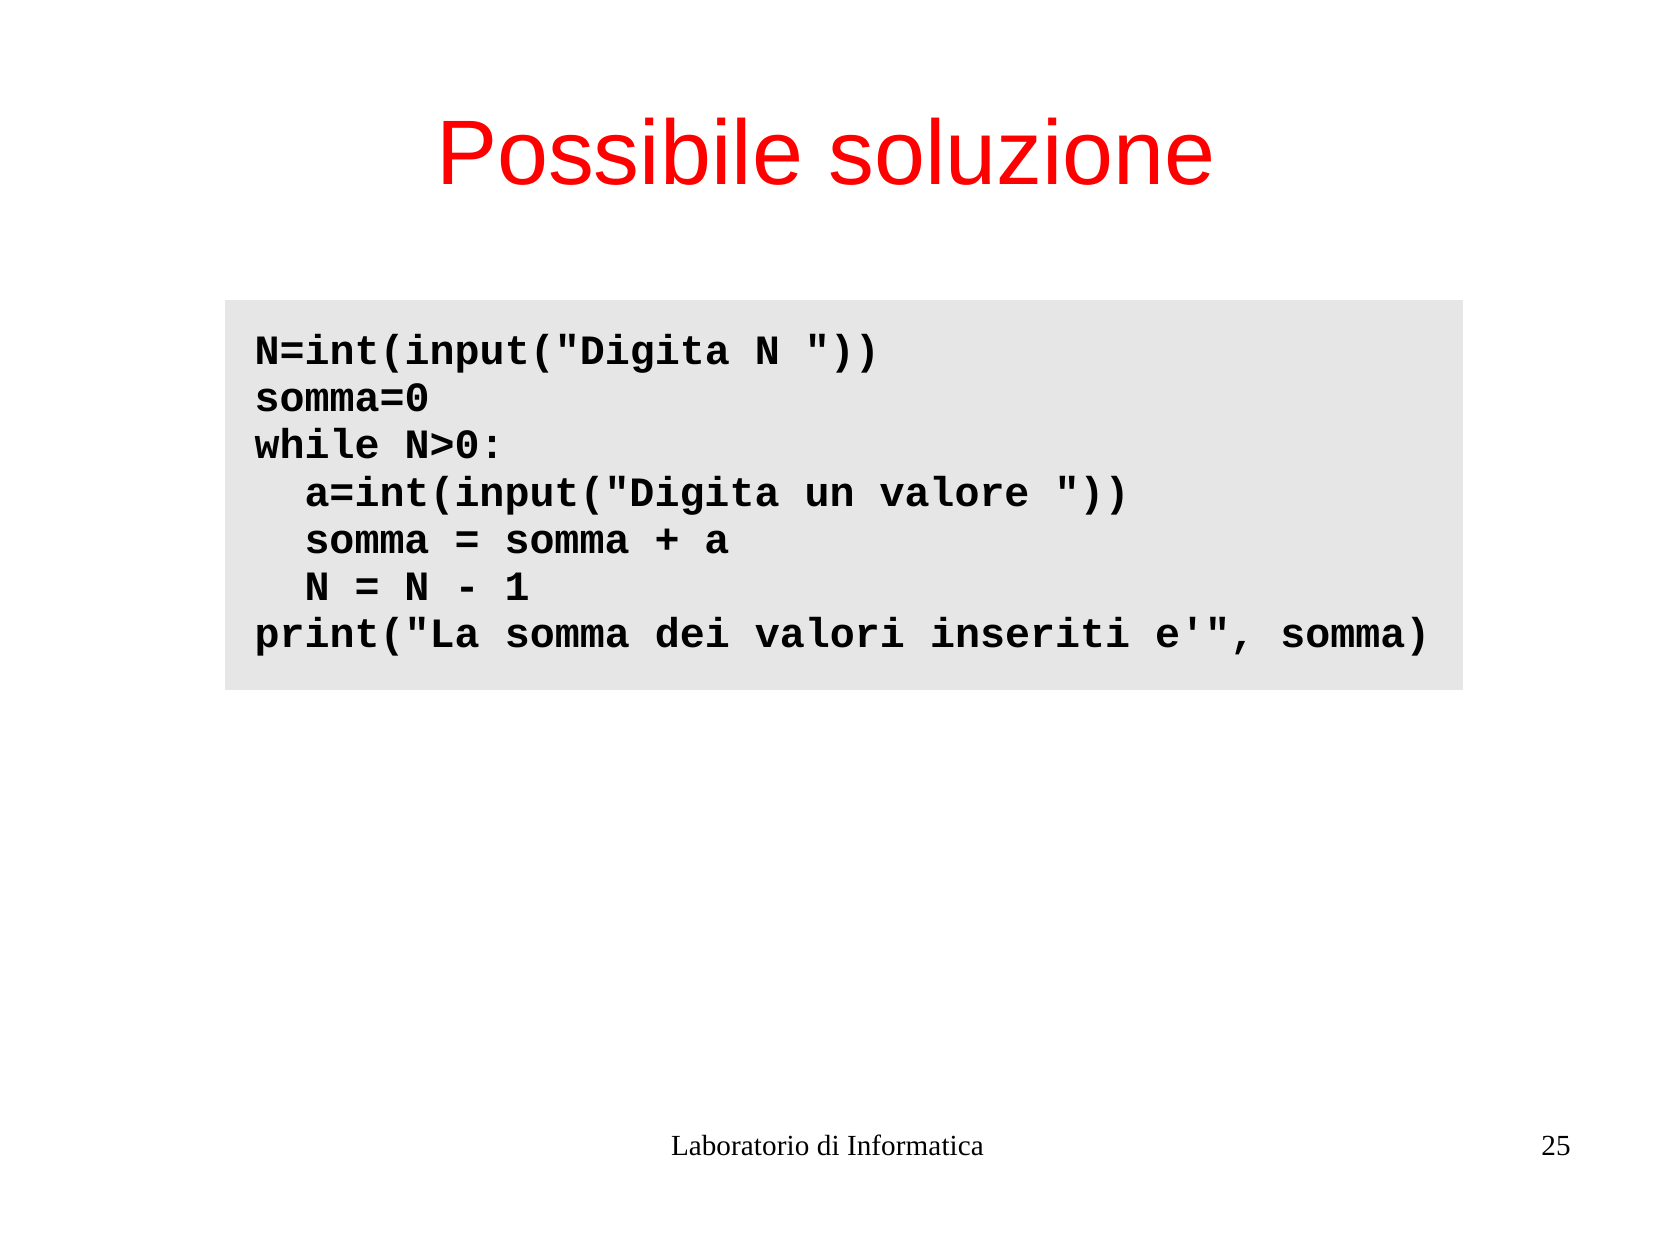

# Possibile soluzione
N=int(input("Digita N "))
somma=0
while N>0:
 a=int(input("Digita un valore "))
 somma = somma + a
 N = N - 1
print("La somma dei valori inseriti e'", somma)
Laboratorio di Informatica
25